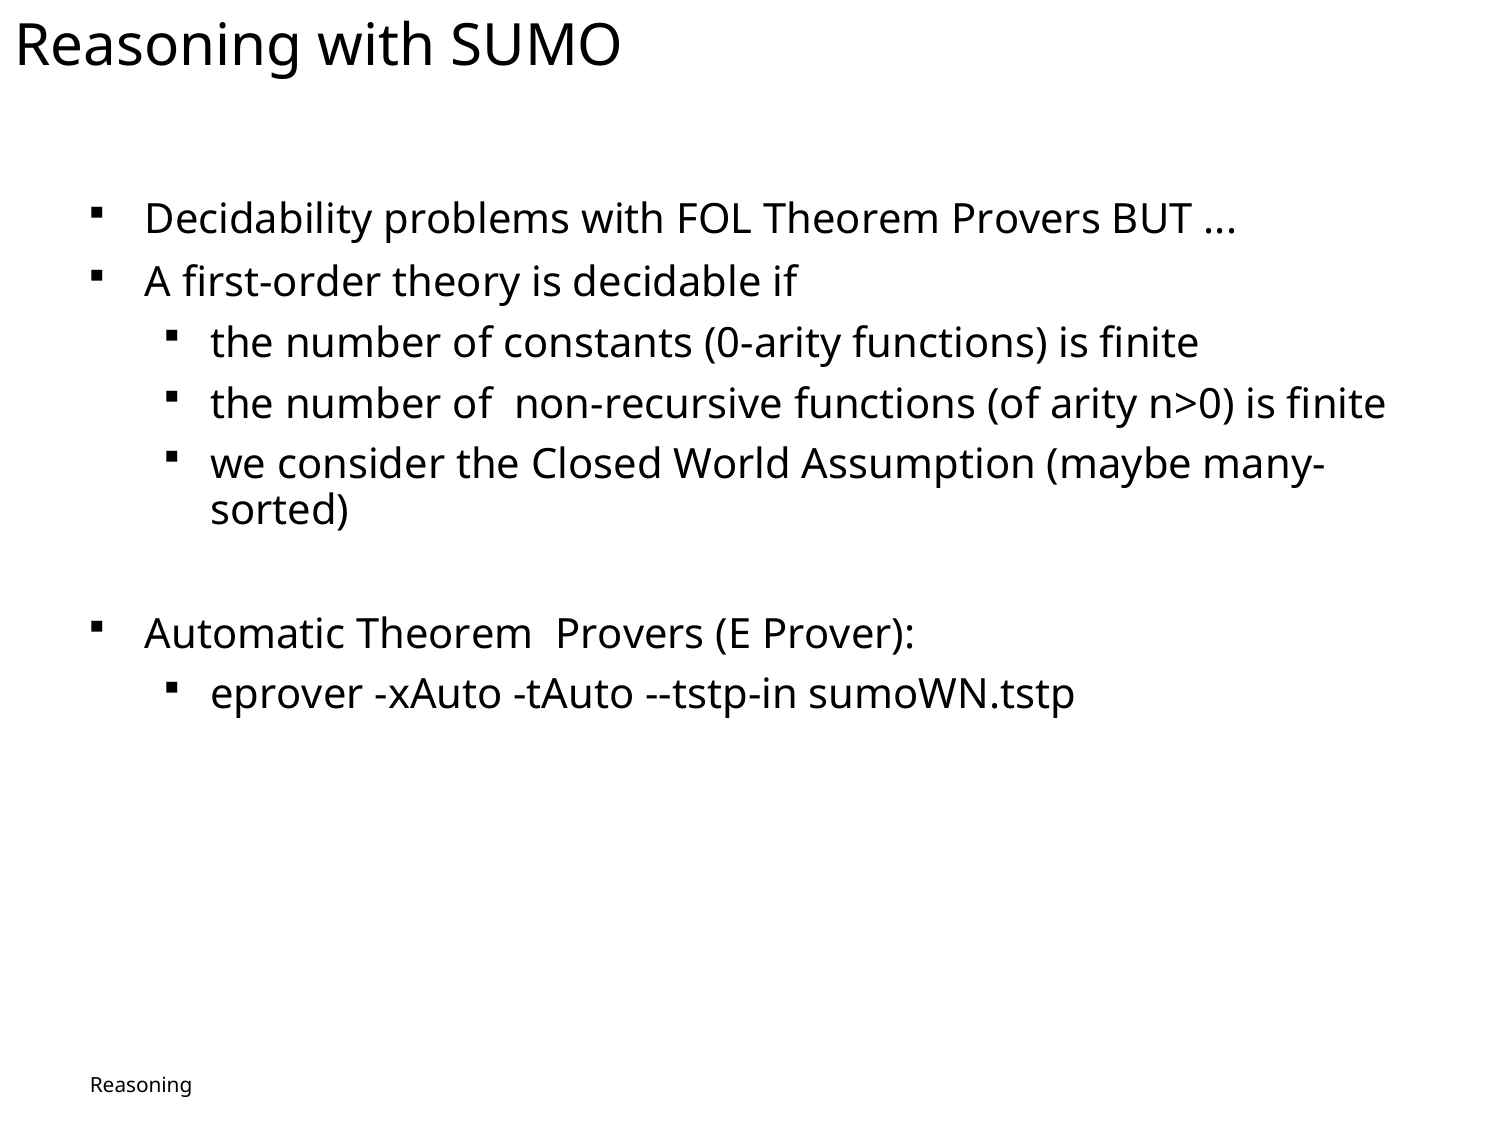

# Reasoning with SUMO
Decidability problems with FOL Theorem Provers BUT ...
A first-order theory is decidable if
the number of constants (0-arity functions) is finite
the number of non-recursive functions (of arity n>0) is finite
we consider the Closed World Assumption (maybe many-sorted)‏
Automatic Theorem Provers (E Prover):
eprover -xAuto -tAuto --tstp-in sumoWN.tstp